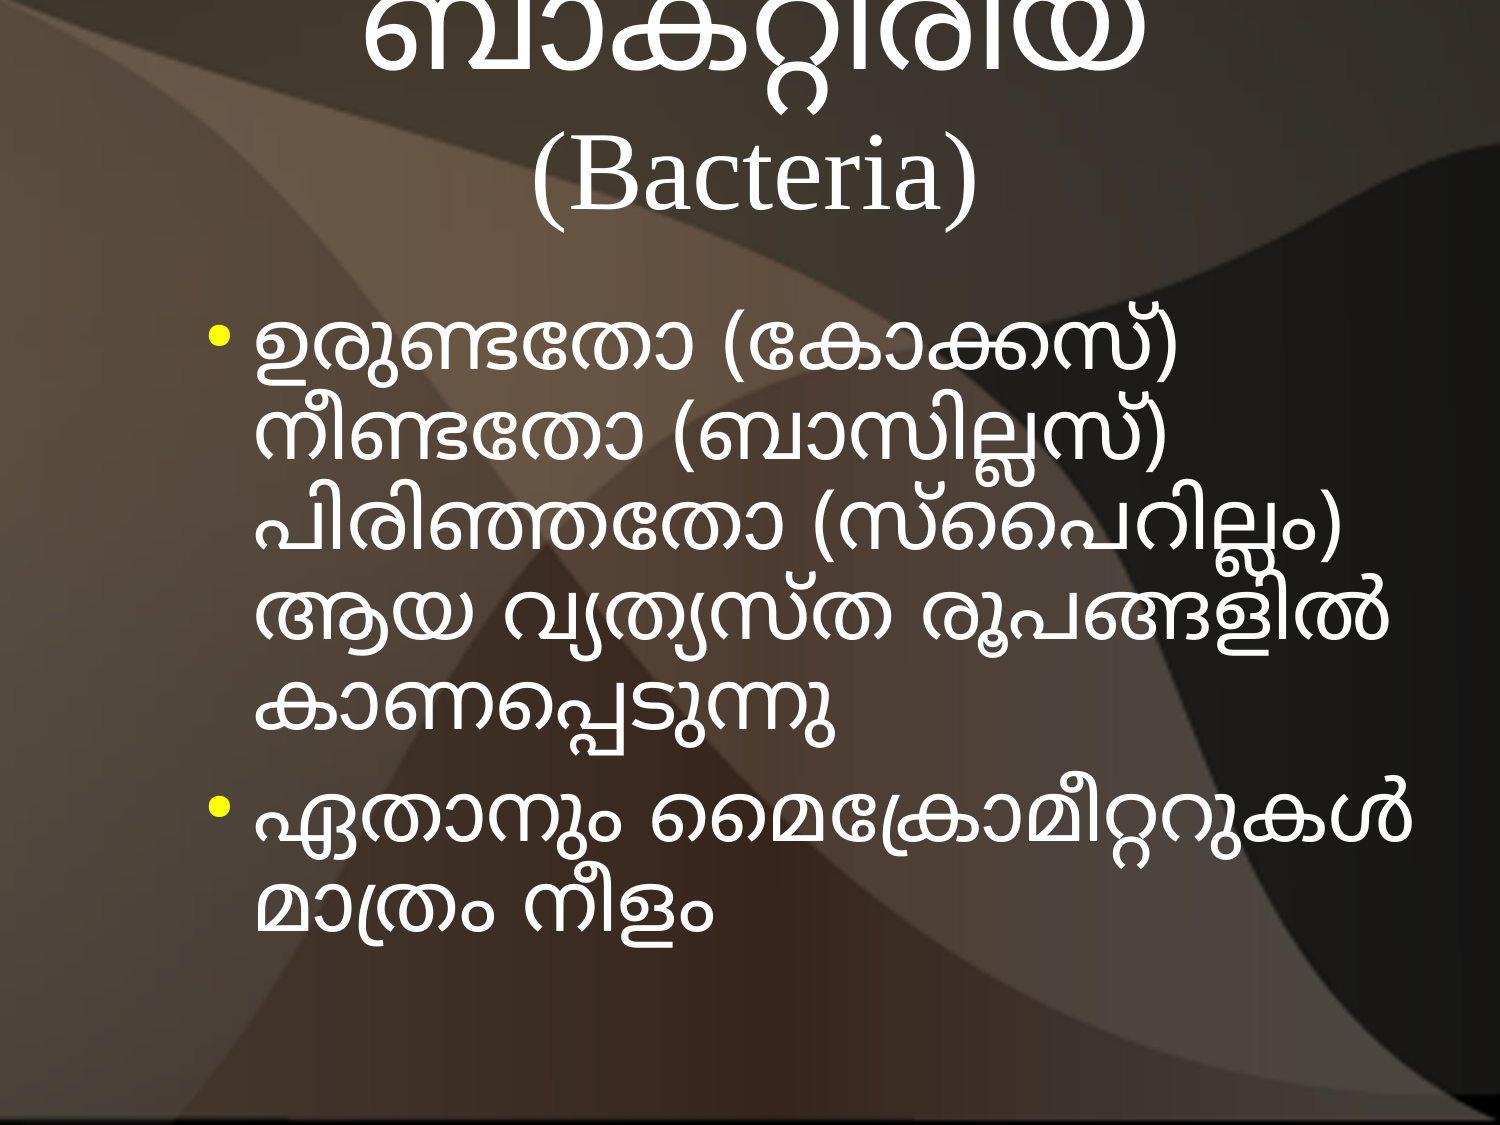

# ബാക്റ്റീരിയ (Bacteria)
ഉരുണ്ടതോ (കോക്കസ്) നീണ്ടതോ (ബാസില്ലസ്) പിരിഞ്ഞതോ (സ്പൈറില്ലം) ആയ വ്യത്യസ്ത രൂപങ്ങളില്‍ കാണപ്പെടുന്നു
ഏതാനും മൈക്രോമീറ്ററുകള്‍ മാത്രം നീളം